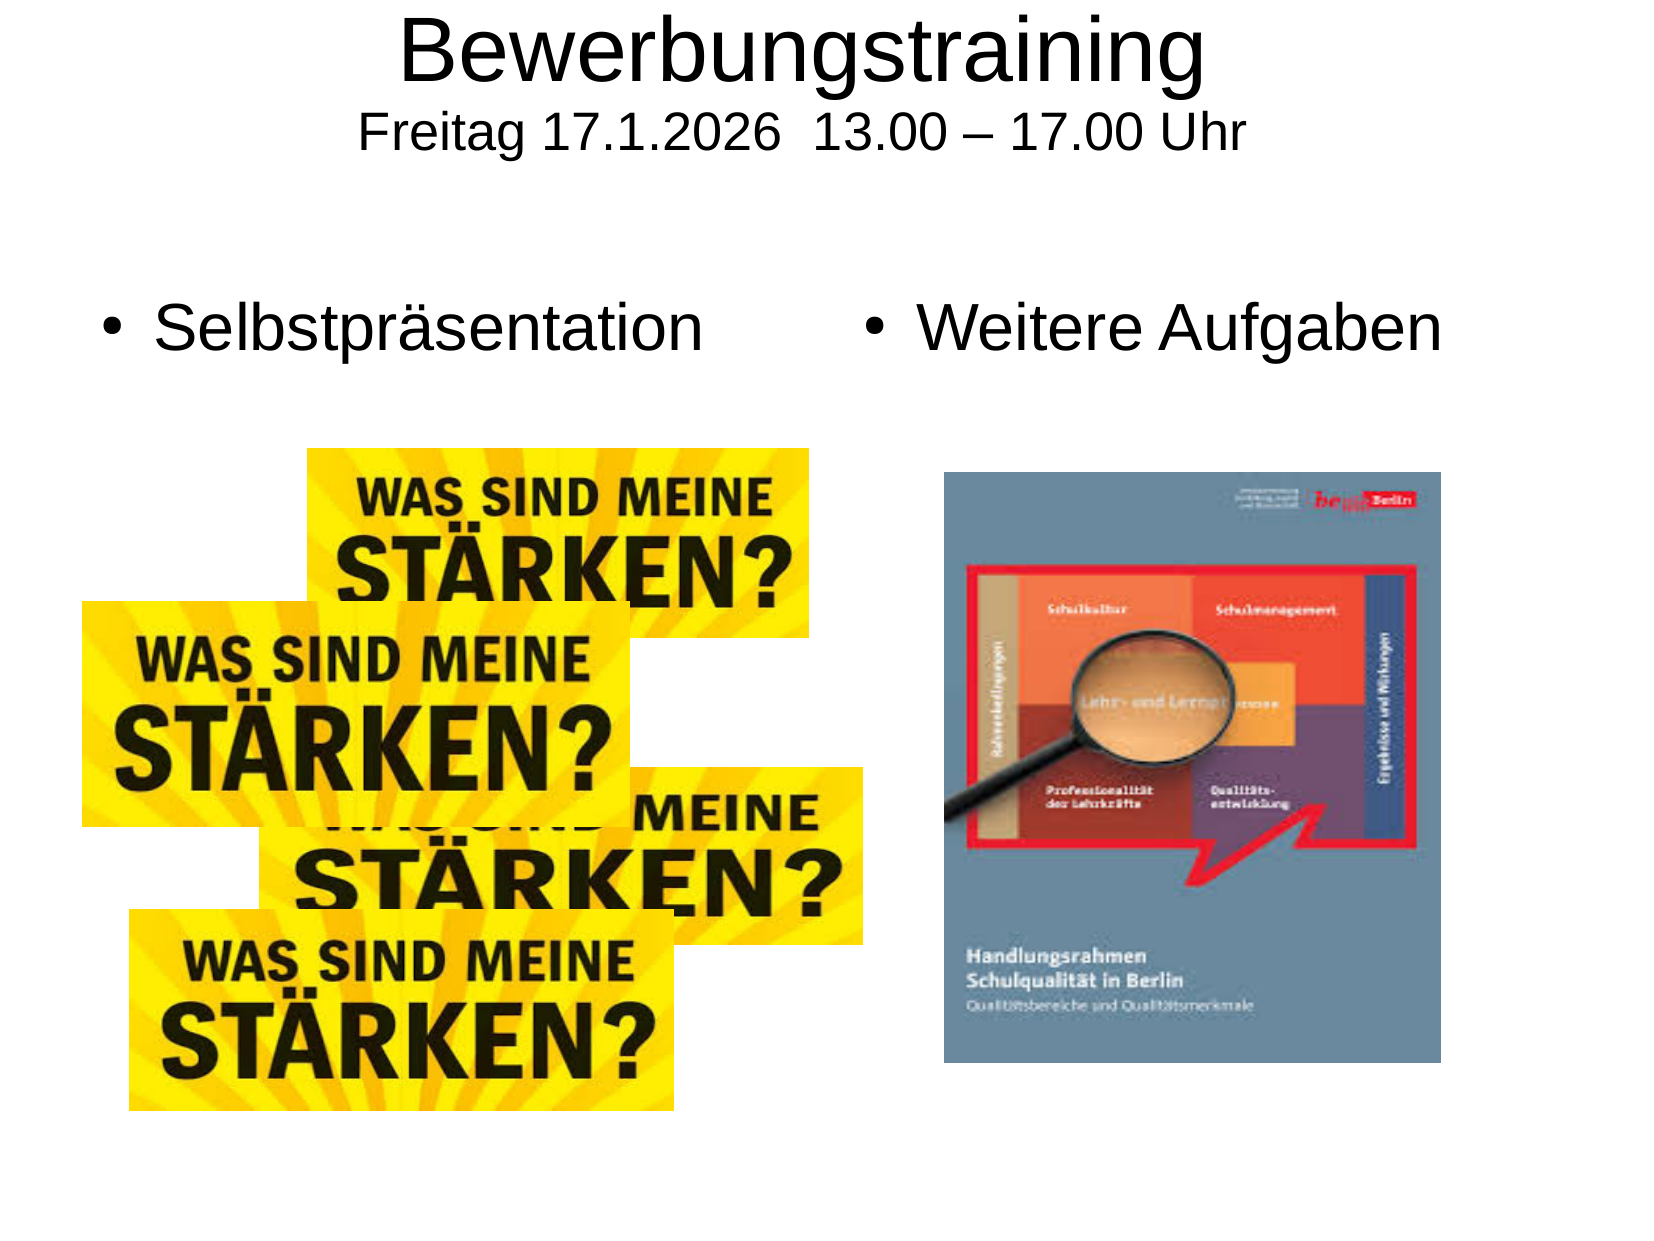

# Bewerbungstraining Freitag 17.1.2026 13.00 – 17.00 Uhr
Selbstpräsentation
Weitere Aufgaben